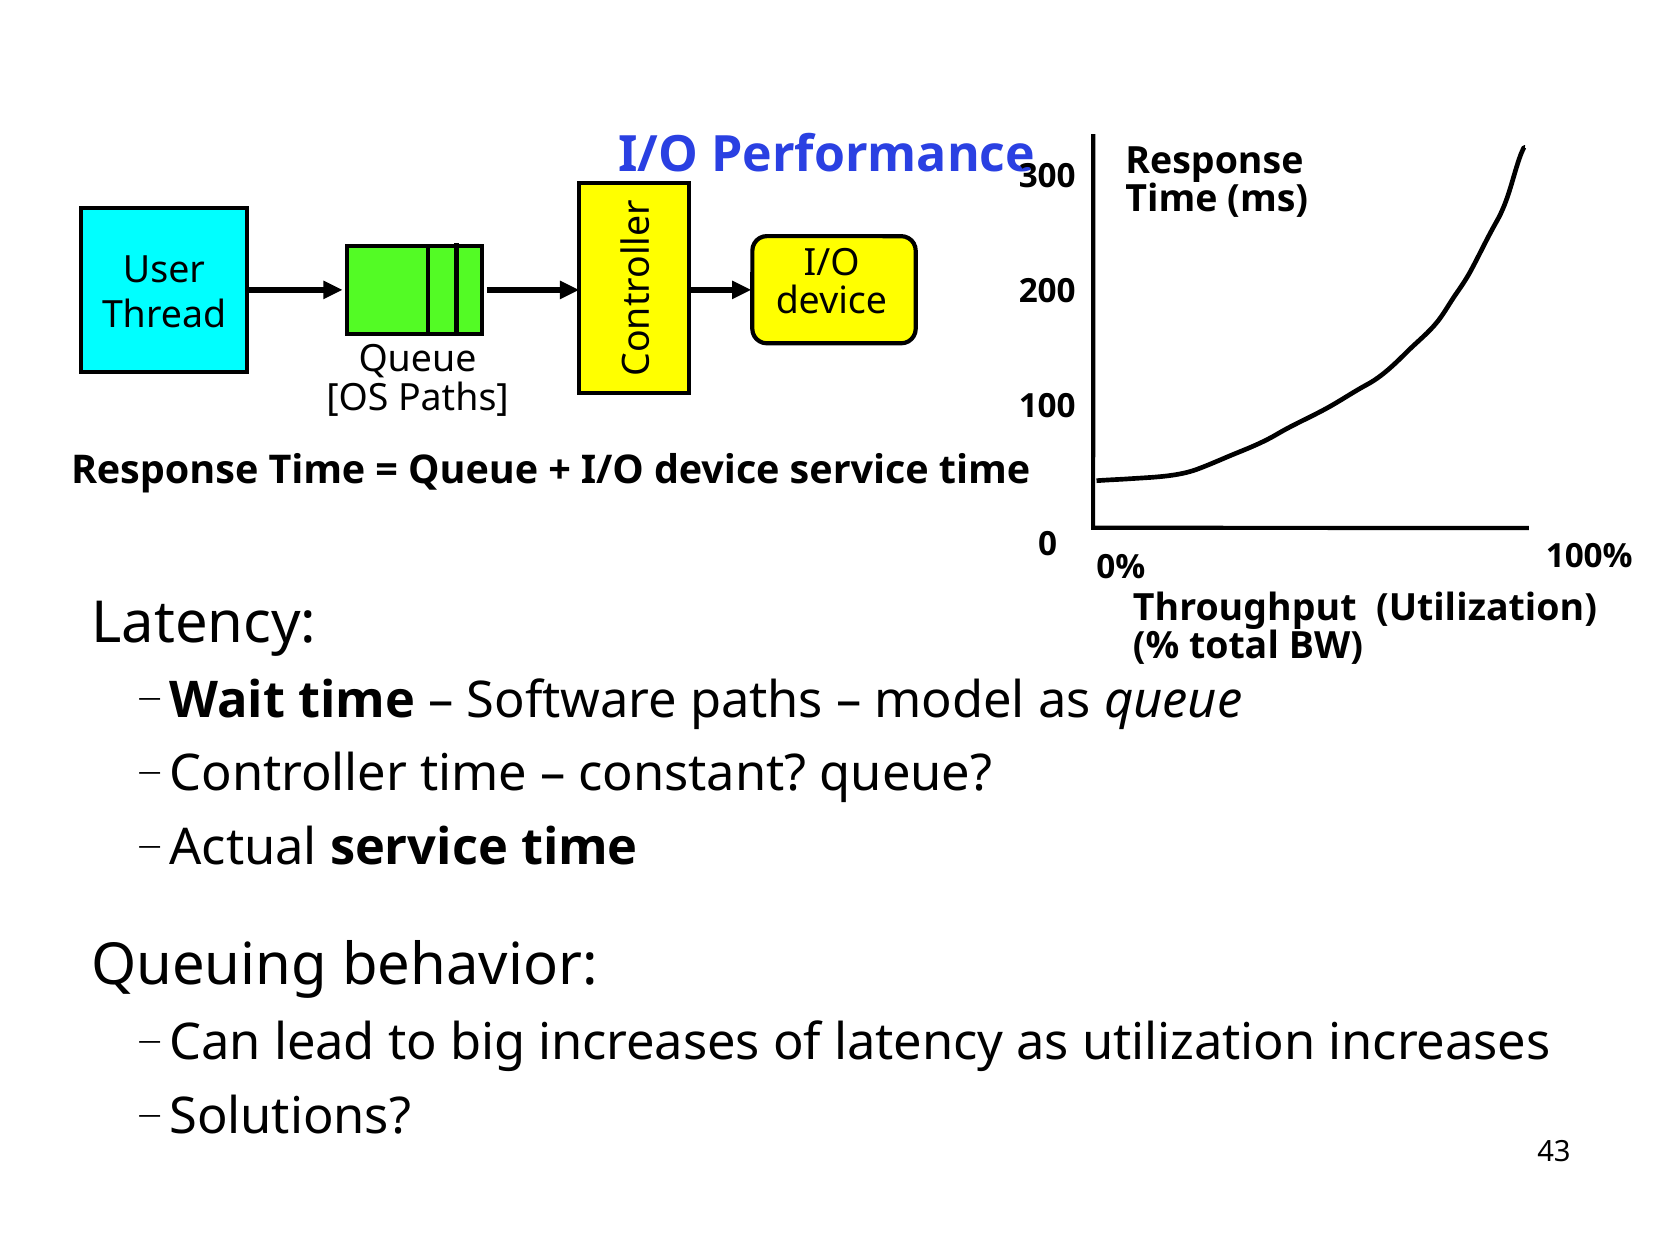

# I/O Performance
Response
Time (ms)
300
200
100
0
100%
0%
Throughput (Utilization)
(% total BW)
User
Thread
Controller
I/O
device
Queue
[OS Paths]
Response Time = Queue + I/O device service time
Latency:
Wait time – Software paths – model as queue
Controller time – constant? queue?
Actual service time
Queuing behavior:
Can lead to big increases of latency as utilization increases
Solutions?
43